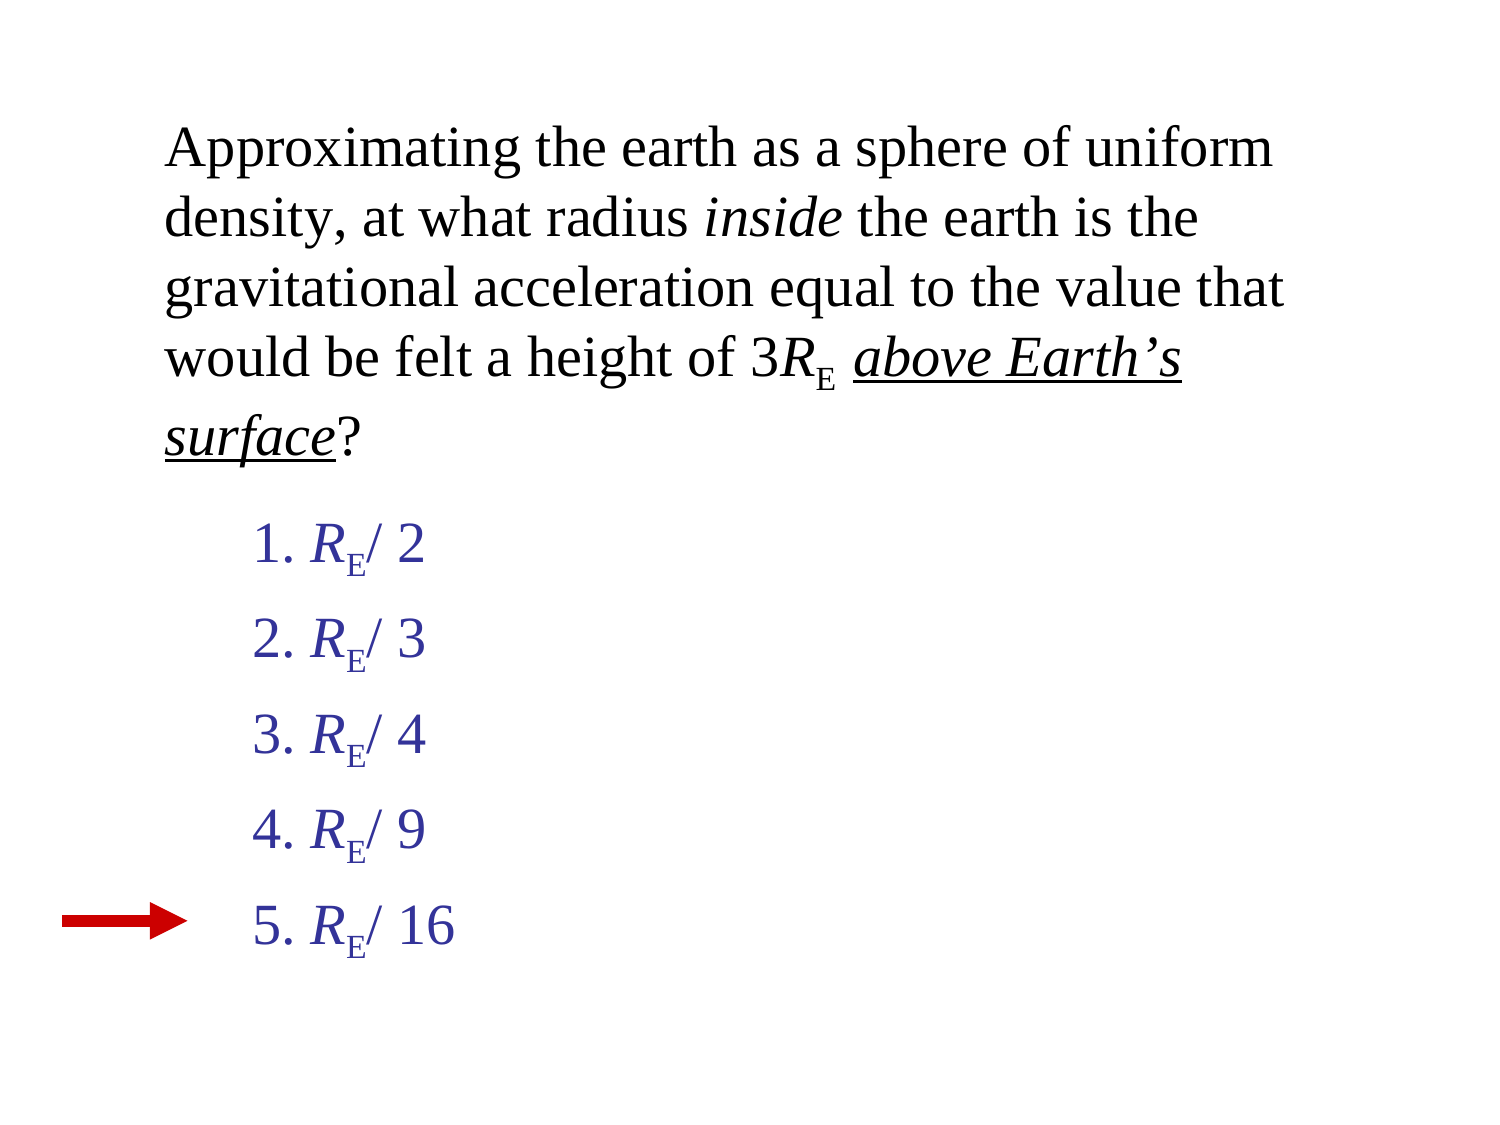

Approximating the earth as a sphere of uniform density, at what radius inside the earth is the gravitational acceleration equal to the value that would be felt a height of 3RE above Earth’s surface?
1. RE/ 2
2. RE/ 3
3. RE/ 4
4. RE/ 9
5. RE/ 16